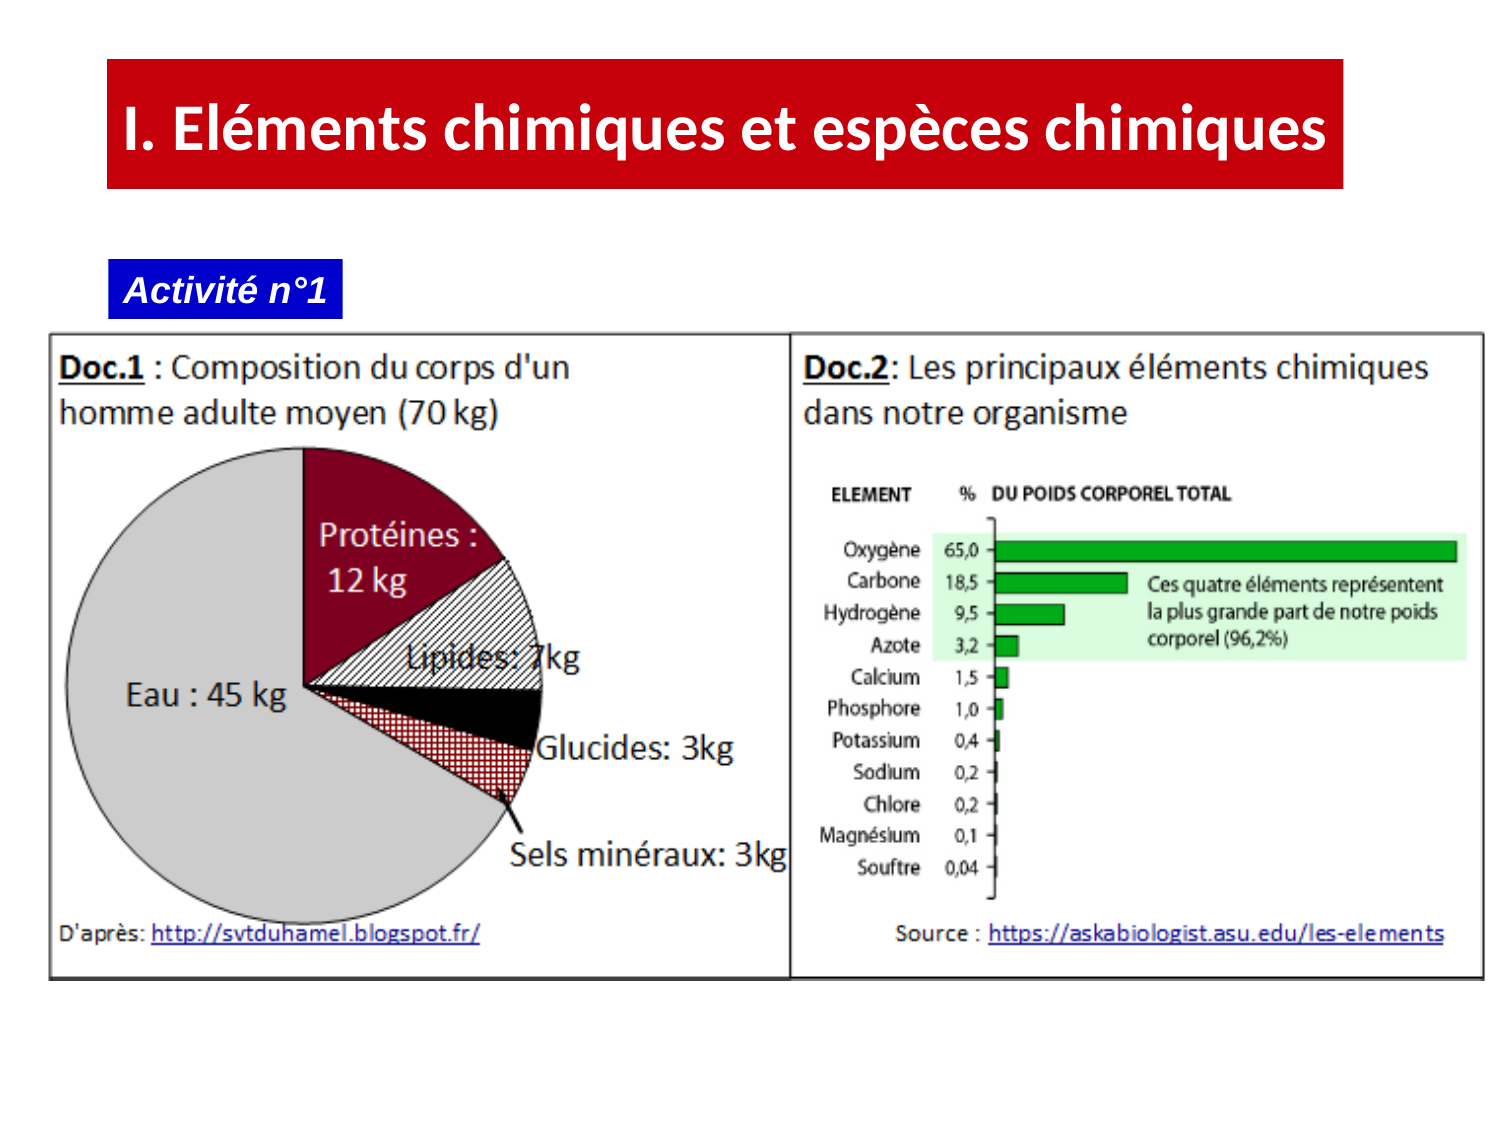

I. Eléments chimiques et espèces chimiques
Activité n°1